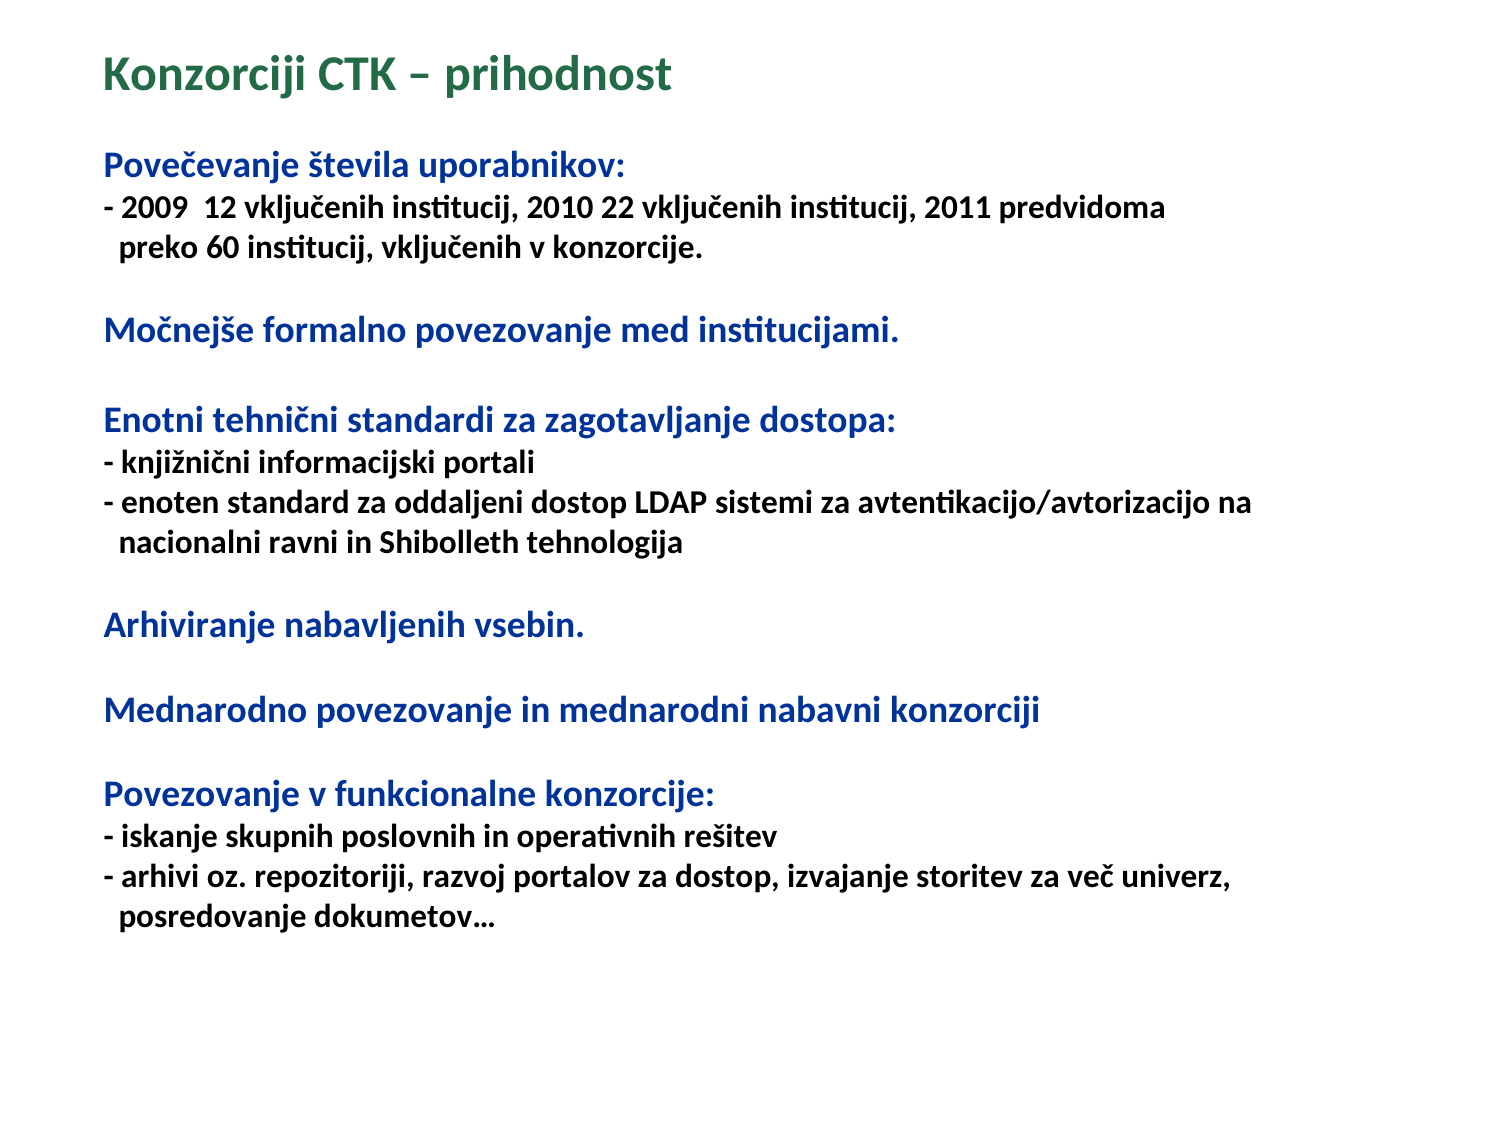

# Konzorciji CTK – prihodnost Povečevanje števila uporabnikov: - 2009 12 vključenih institucij, 2010 22 vključenih institucij, 2011 predvidoma preko 60 institucij, vključenih v konzorcije. Močnejše formalno povezovanje med institucijami. Enotni tehnični standardi za zagotavljanje dostopa: - knjižnični informacijski portali - enoten standard za oddaljeni dostop LDAP sistemi za avtentikacijo/avtorizacijo na nacionalni ravni in Shibolleth tehnologija Arhiviranje nabavljenih vsebin. Mednarodno povezovanje in mednarodni nabavni konzorciji Povezovanje v funkcionalne konzorcije: - iskanje skupnih poslovnih in operativnih rešitev - arhivi oz. repozitoriji, razvoj portalov za dostop, izvajanje storitev za več univerz, posredovanje dokumetov…